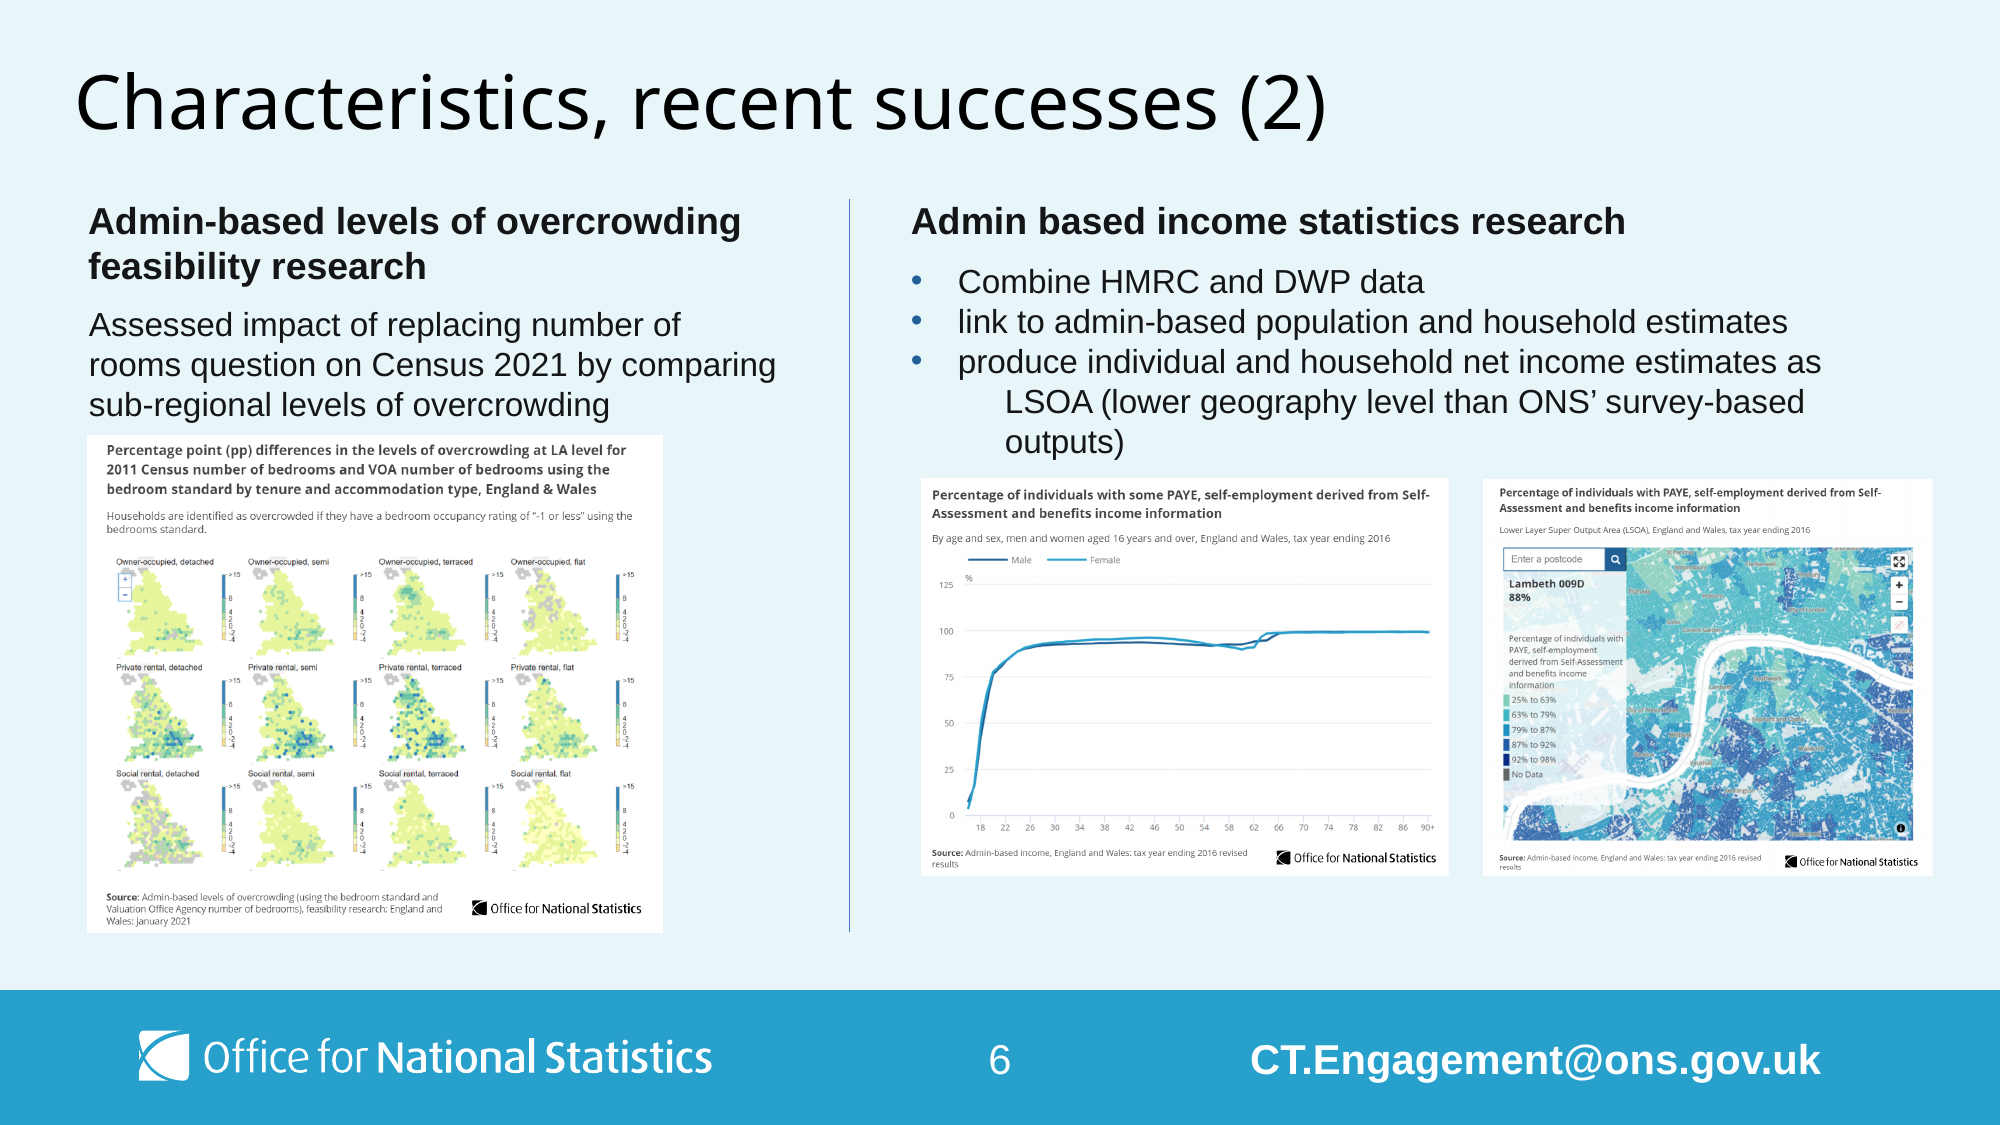

# Characteristics, recent successes (2)
Admin-based levels of overcrowding feasibility research
Admin based income statistics research
Combine HMRC and DWP data
link to admin-based population and household estimates
produce individual and household net income estimates as LSOA (lower geography level than ONS’ survey-based outputs)
Assessed impact of replacing number of
rooms question on Census 2021 by comparing sub-regional levels of overcrowding
CT.Engagement@ons.gov.uk